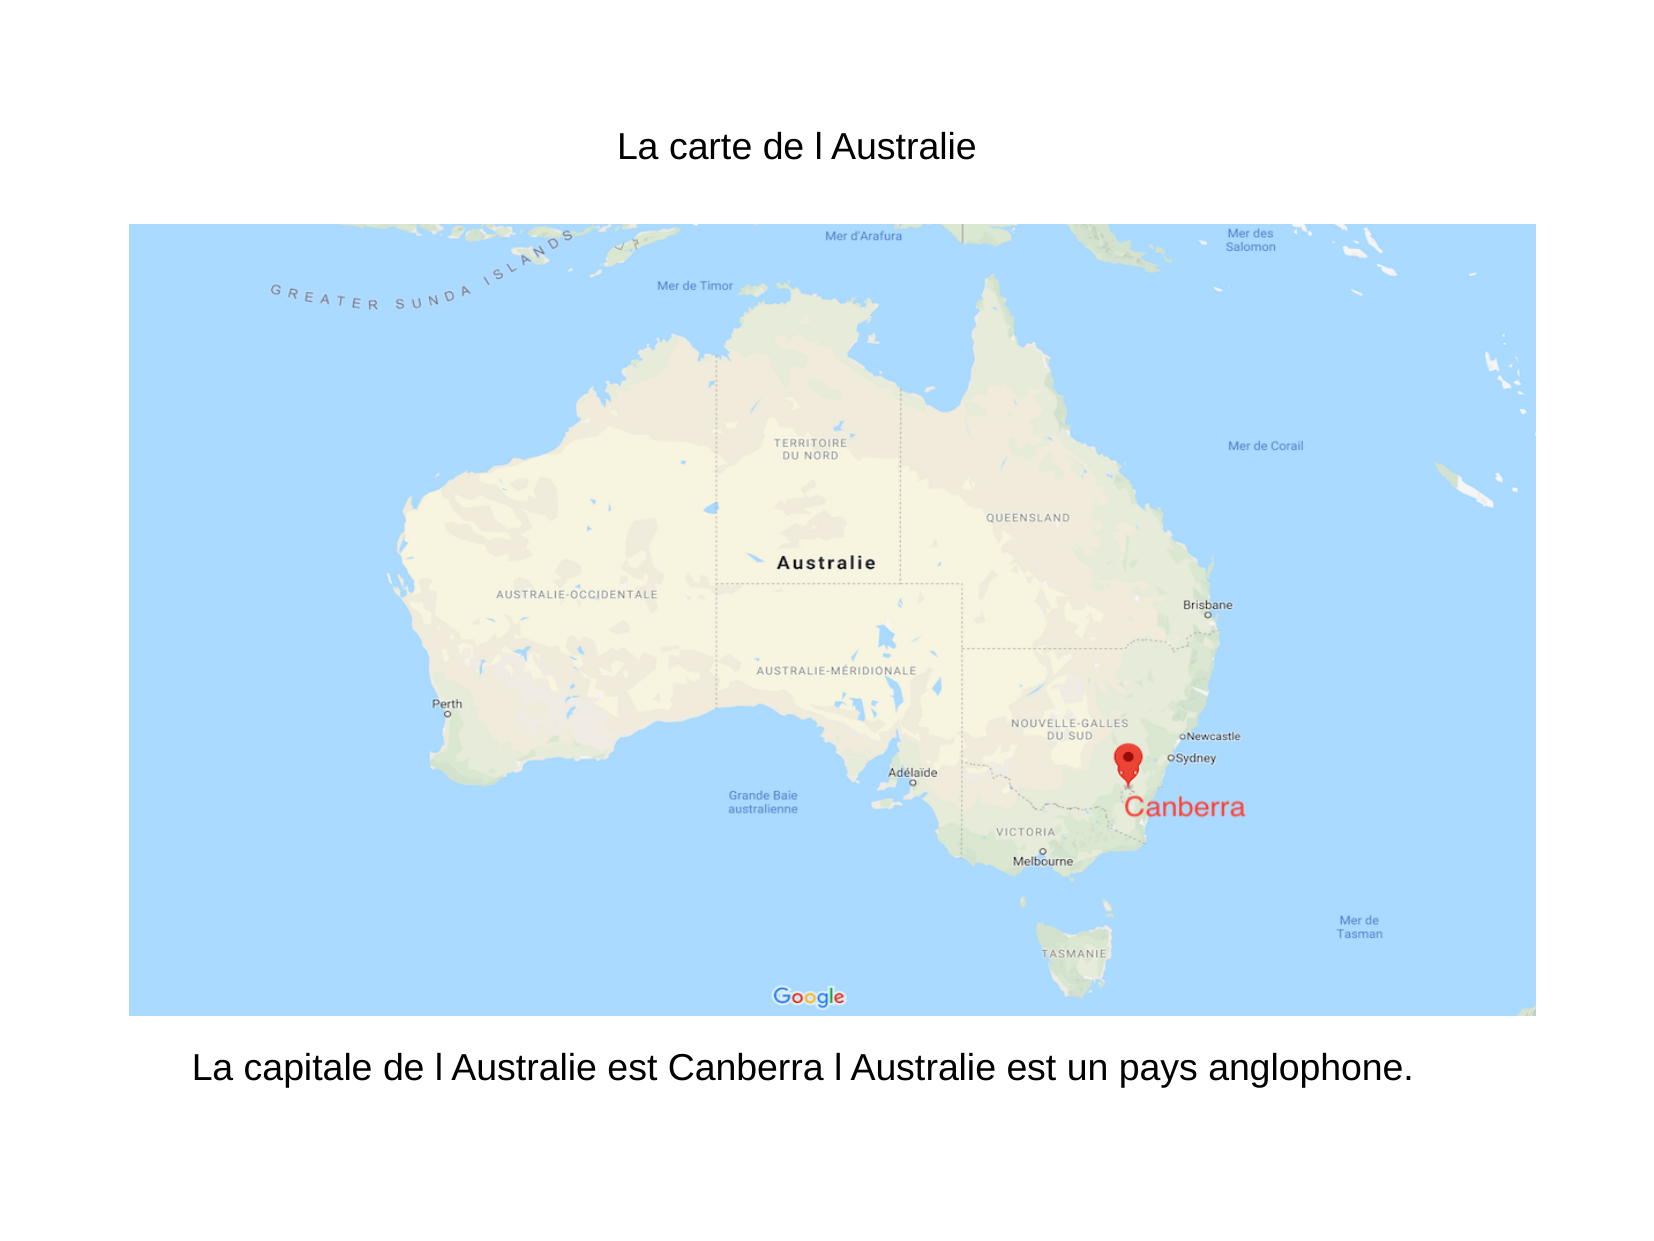

La carte de l Australie
La capitale de l Australie est Canberra l Australie est un pays anglophone.